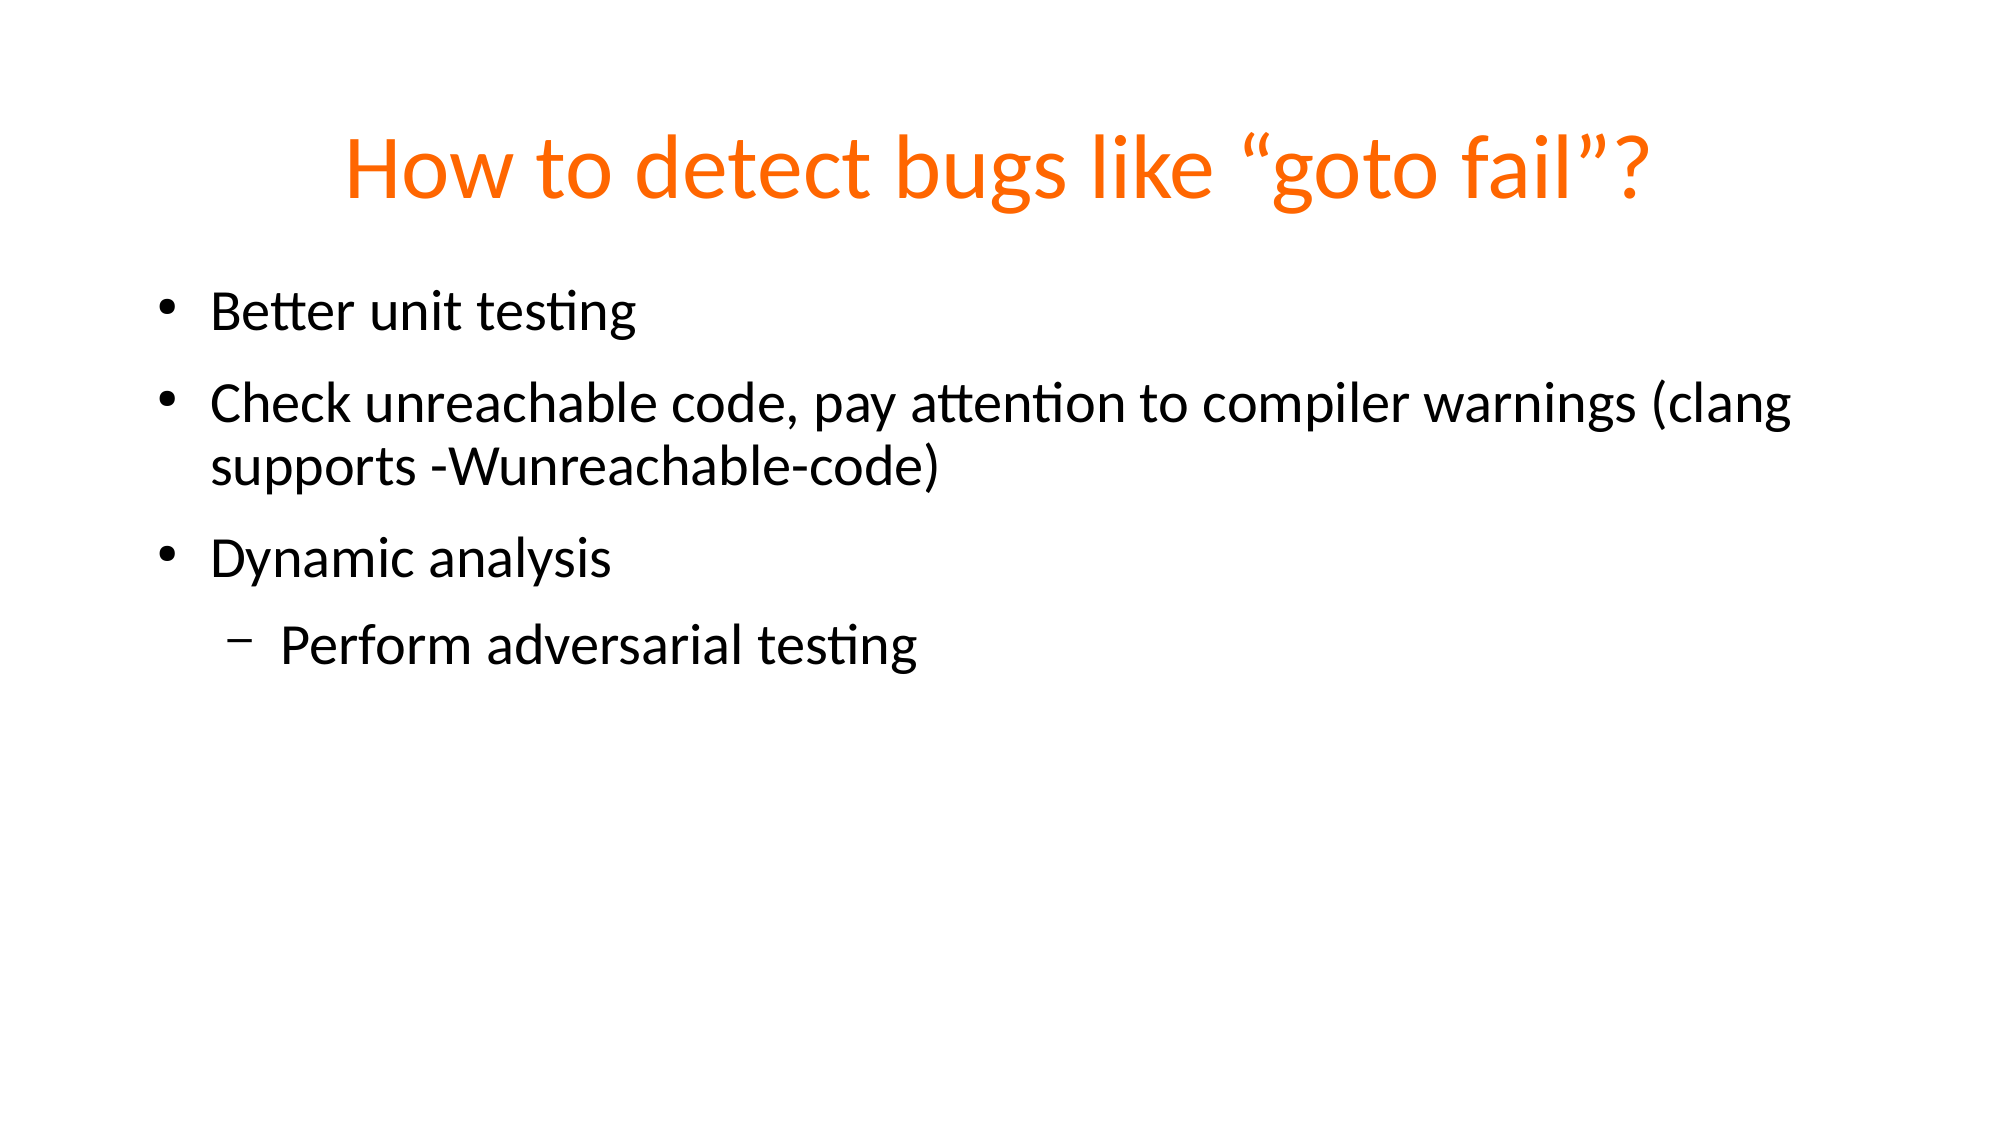

# How to detect bugs like “goto fail”?
Better unit testing
Check unreachable code, pay attention to compiler warnings (clang supports -Wunreachable-code)
Dynamic analysis
Perform adversarial testing